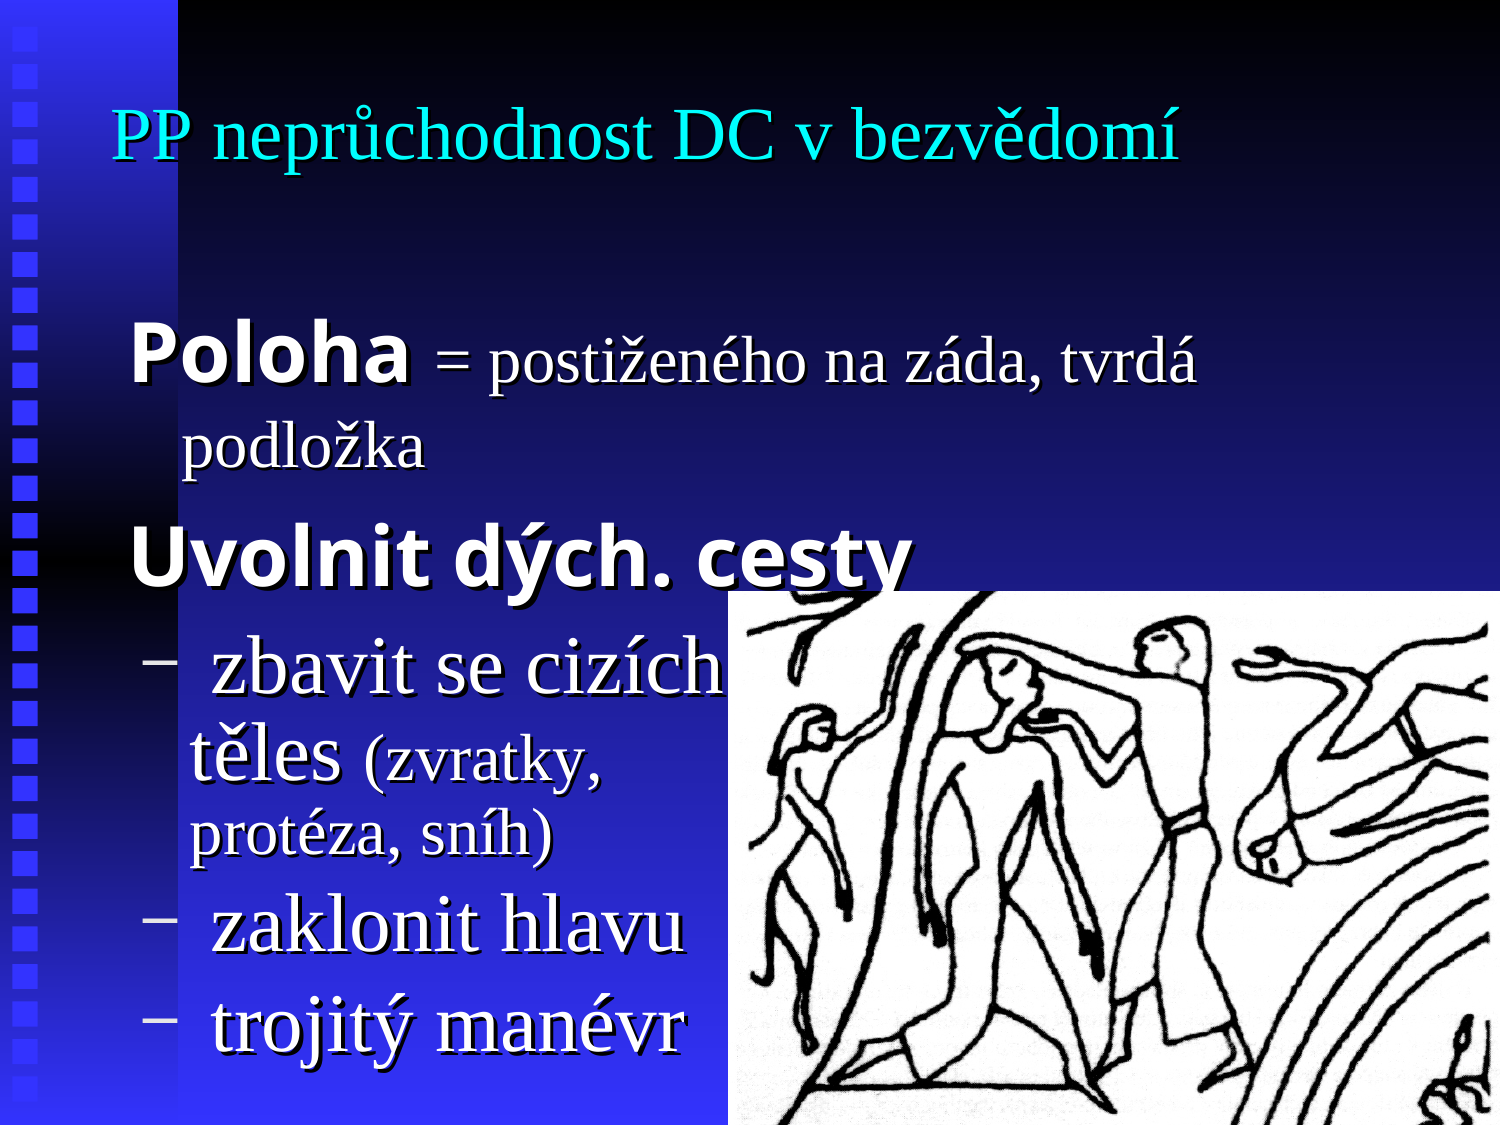

# PP neprůchodnost DC v bezvědomí
Poloha = postiženého na záda, tvrdá podložka
Uvolnit dých. cesty
 zbavit se cizích
těles (zvratky,
protéza, sníh)
 zaklonit hlavu
 trojitý manévr